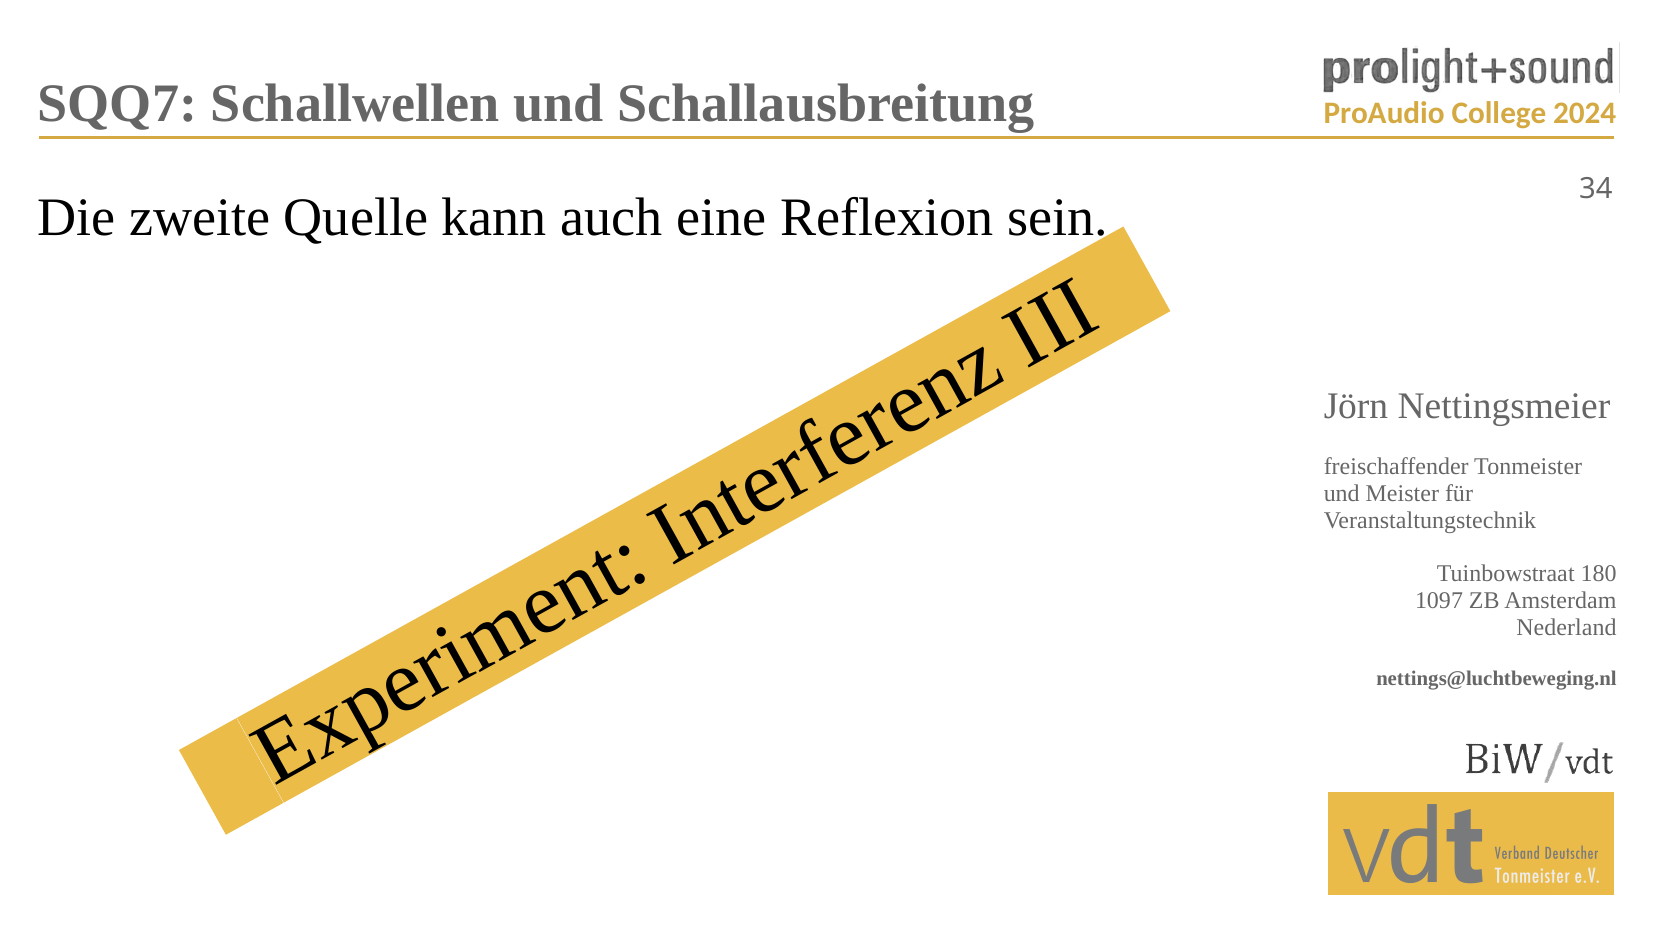

# SQQ7: Schallwellen und Schallausbreitung
34
Die zweite Quelle kann auch eine Reflexion sein.
 Experiment: Interferenz III